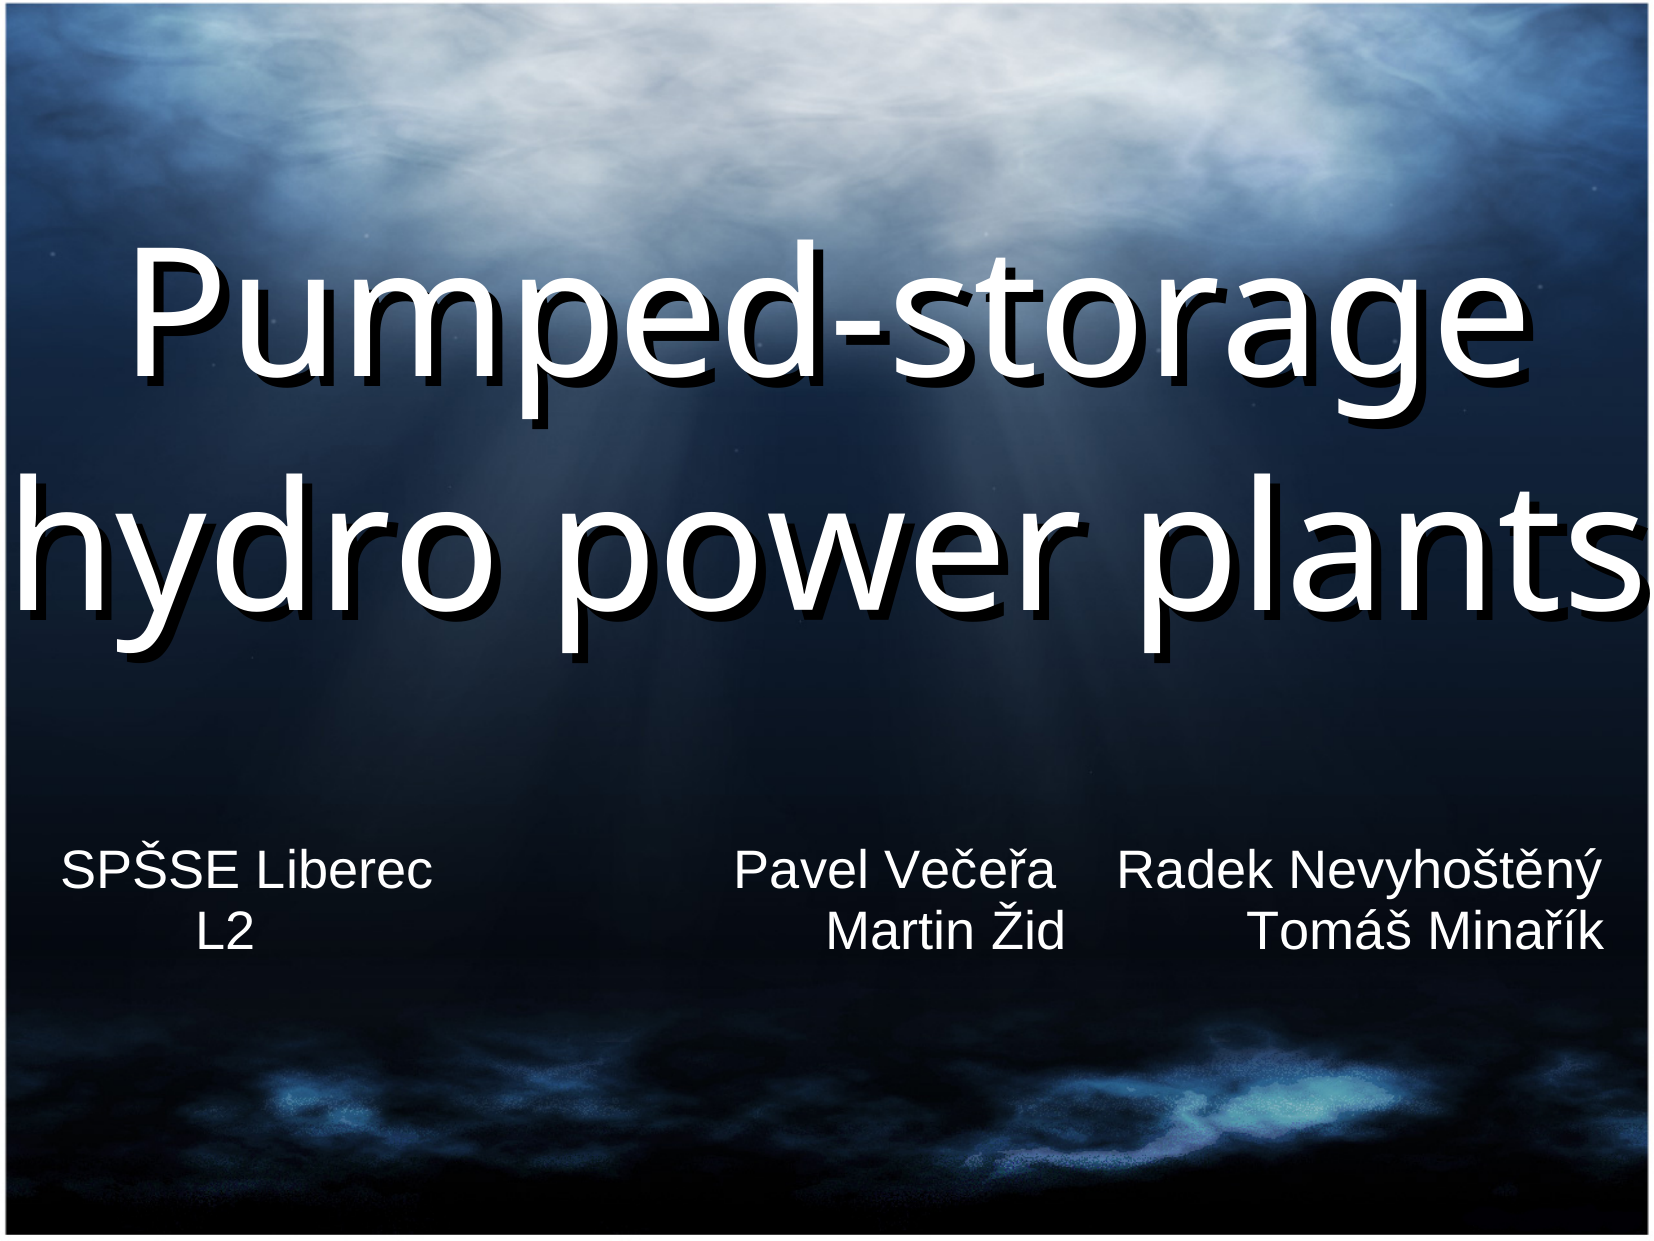

Pumped-storage
hydro power plants
# SPŠSE Liberec Pavel Večeřa Radek Nevyhoštěný L2 Martin Žid Tomáš Minařík